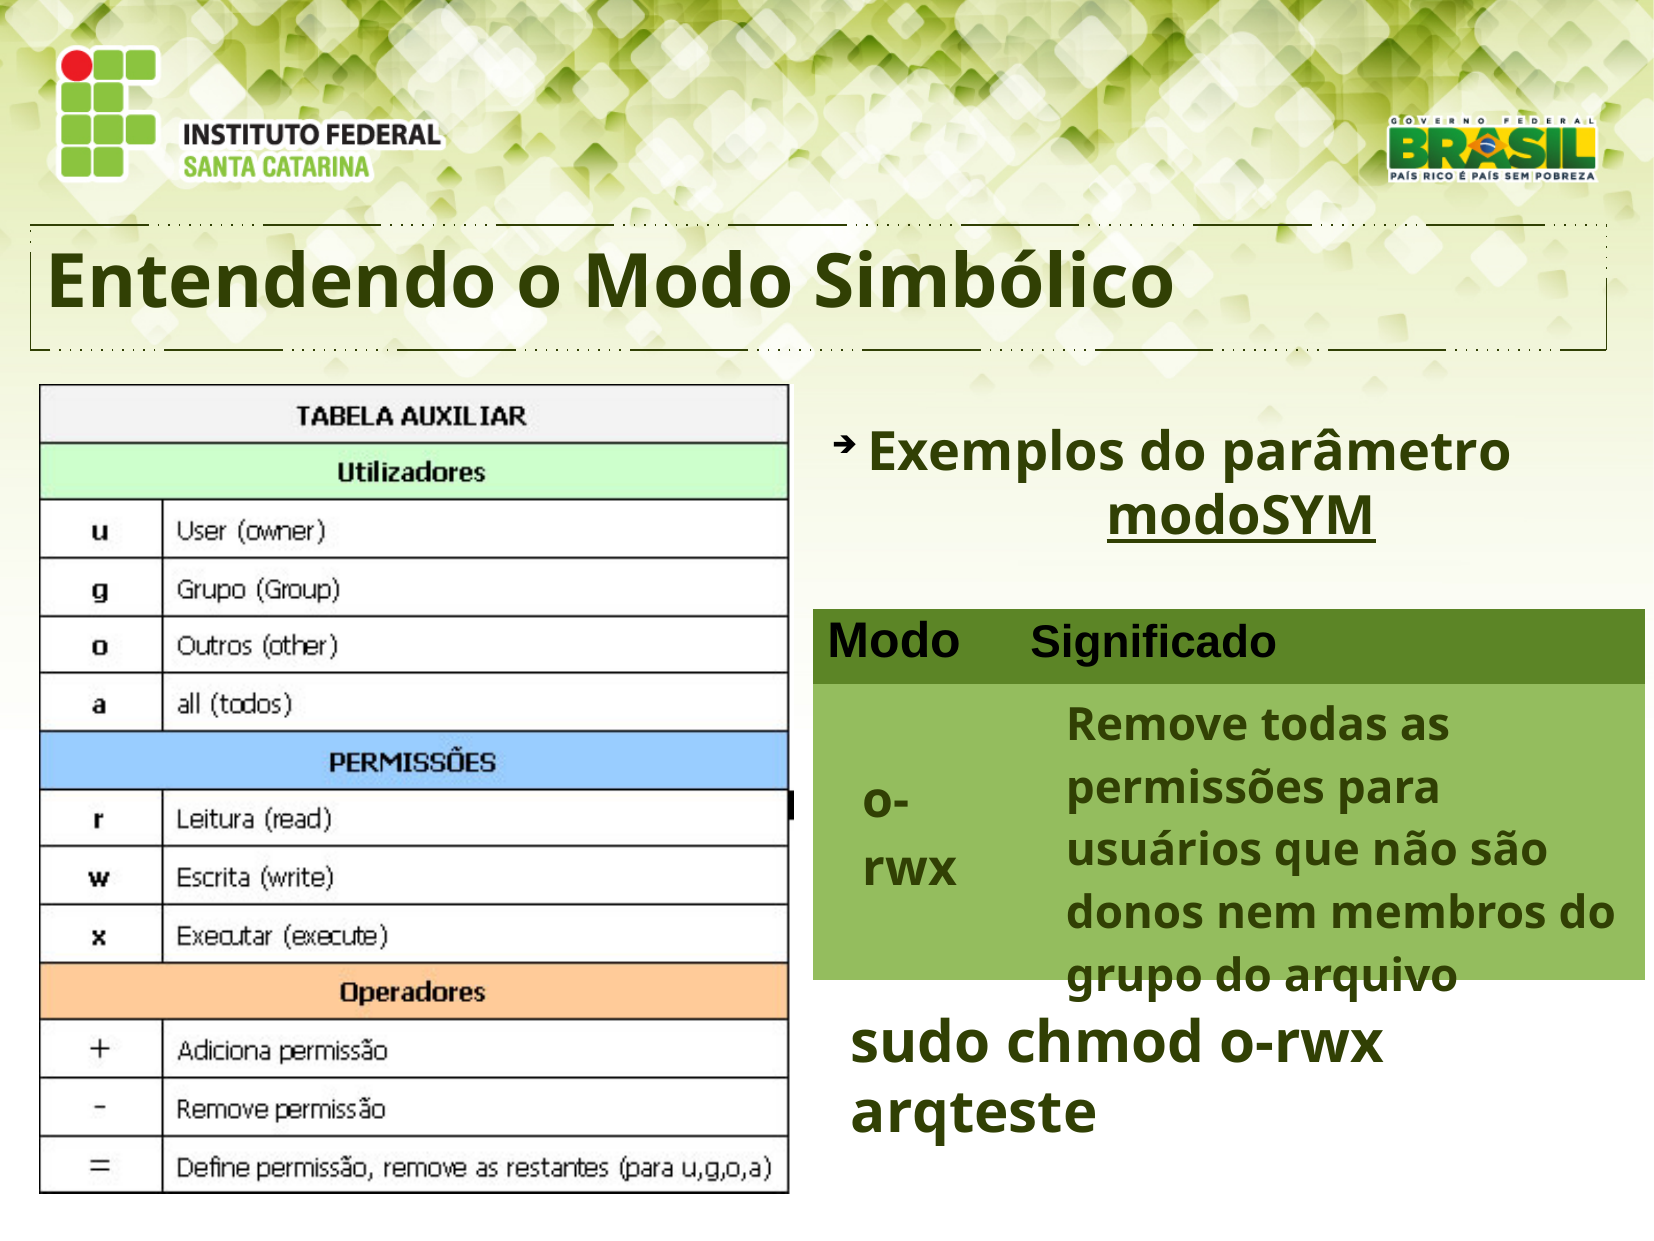

Entendendo o Modo Simbólico
Exemplos do parâmetro
modoSYM
| Modo | Significado |
| --- | --- |
| o-rwx | Remove todas as permissões para usuários que não são donos nem membros do grupo do arquivo |
sudo chmod o-rwx arqteste